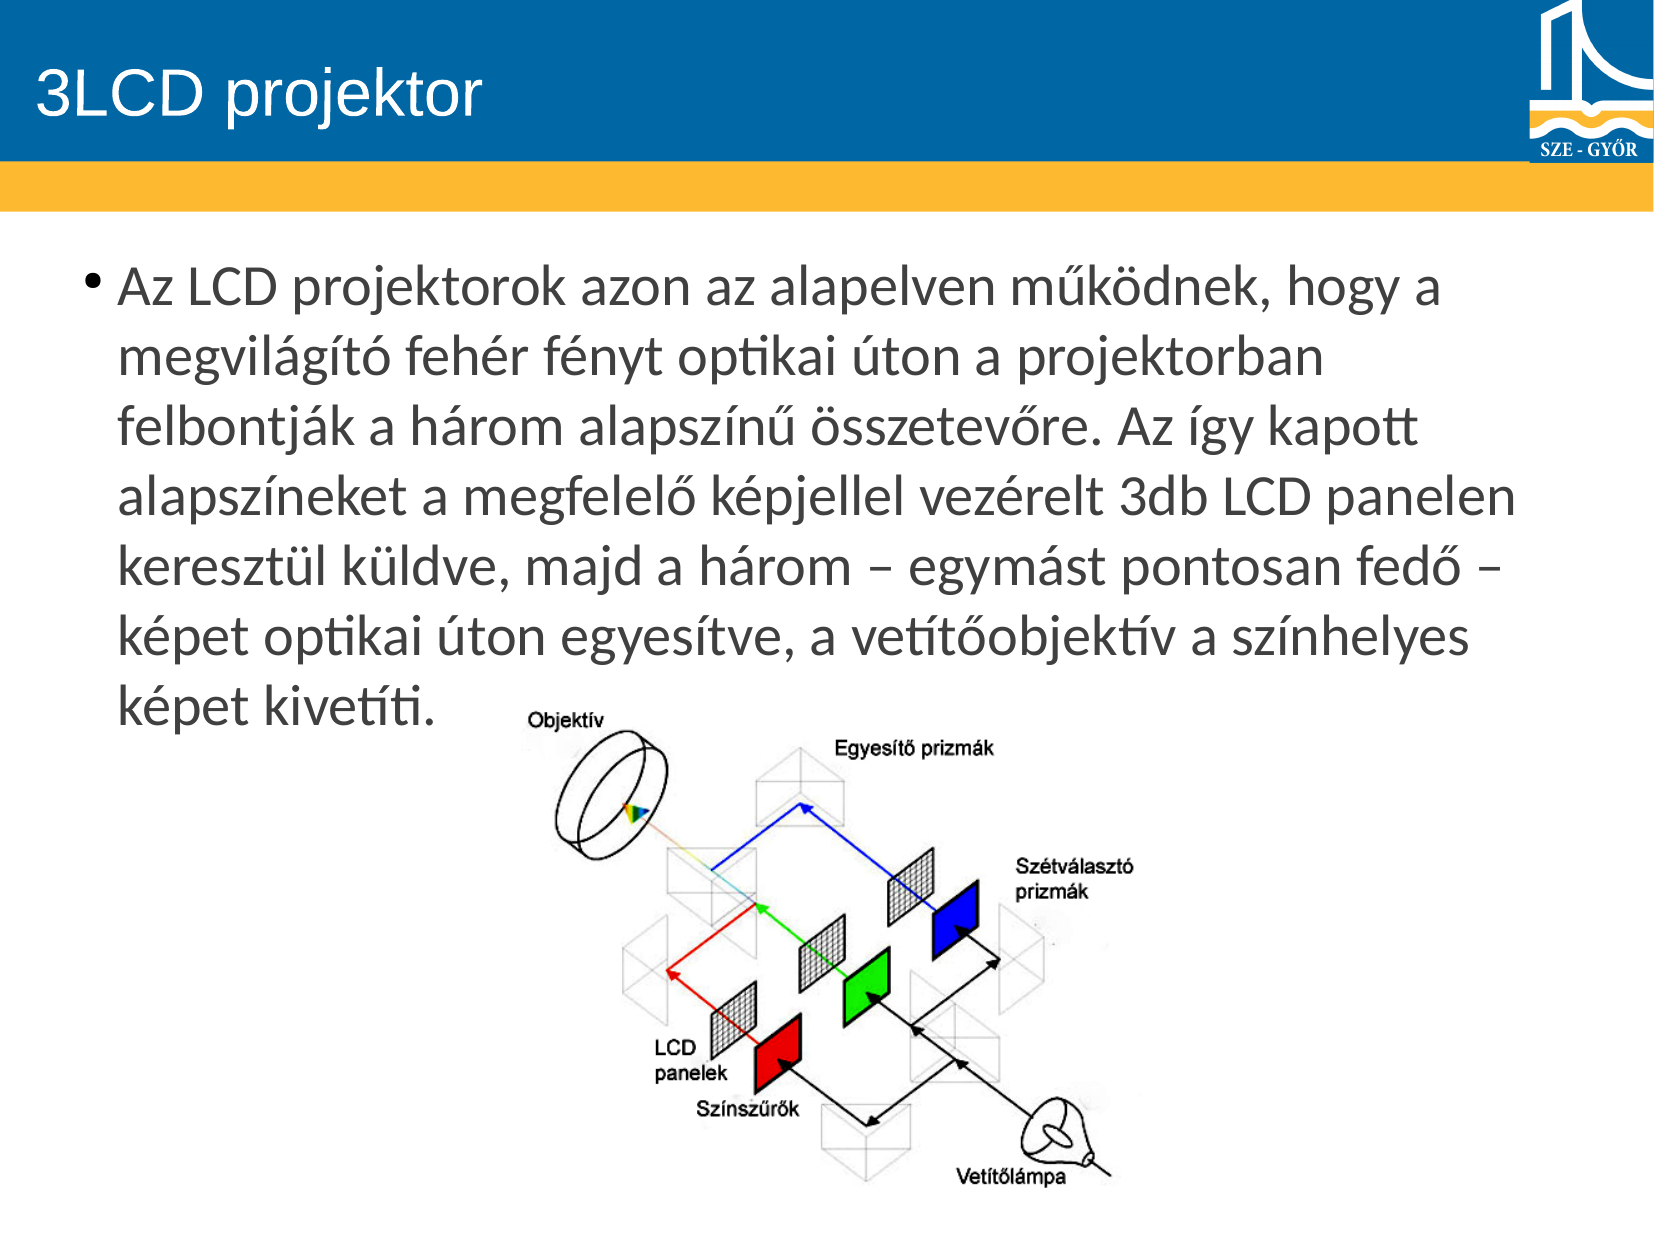

3LCD projektor
Az LCD projektorok azon az alapelven működnek, hogy a megvilágító fehér fényt optikai úton a projektorban felbontják a három alapszínű összetevőre. Az így kapott alapszíneket a megfelelő képjellel vezérelt 3db LCD panelen keresztül küldve, majd a három – egymást pontosan fedő – képet optikai úton egyesítve, a vetítőobjektív a színhelyes képet kivetíti.